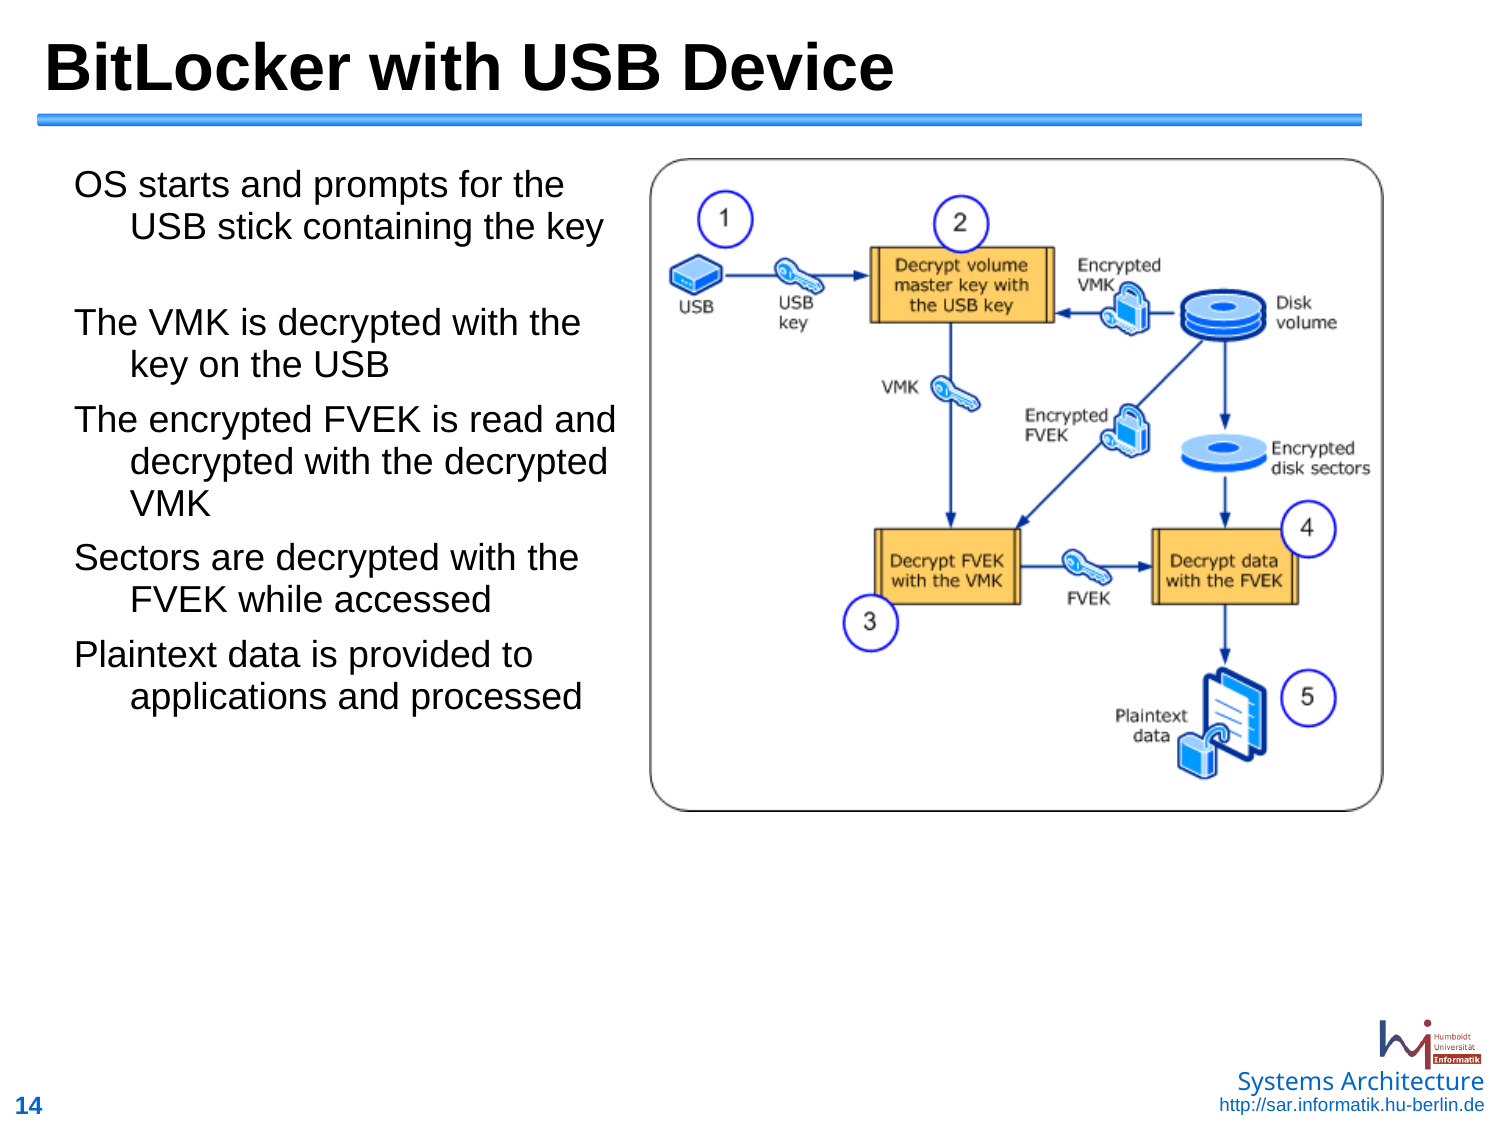

# BitLocker with USB Device
OS starts and prompts for the USB stick containing the key
The VMK is decrypted with the key on the USB
The encrypted FVEK is read and decrypted with the decrypted VMK
Sectors are decrypted with the FVEK while accessed
Plaintext data is provided to applications and processed